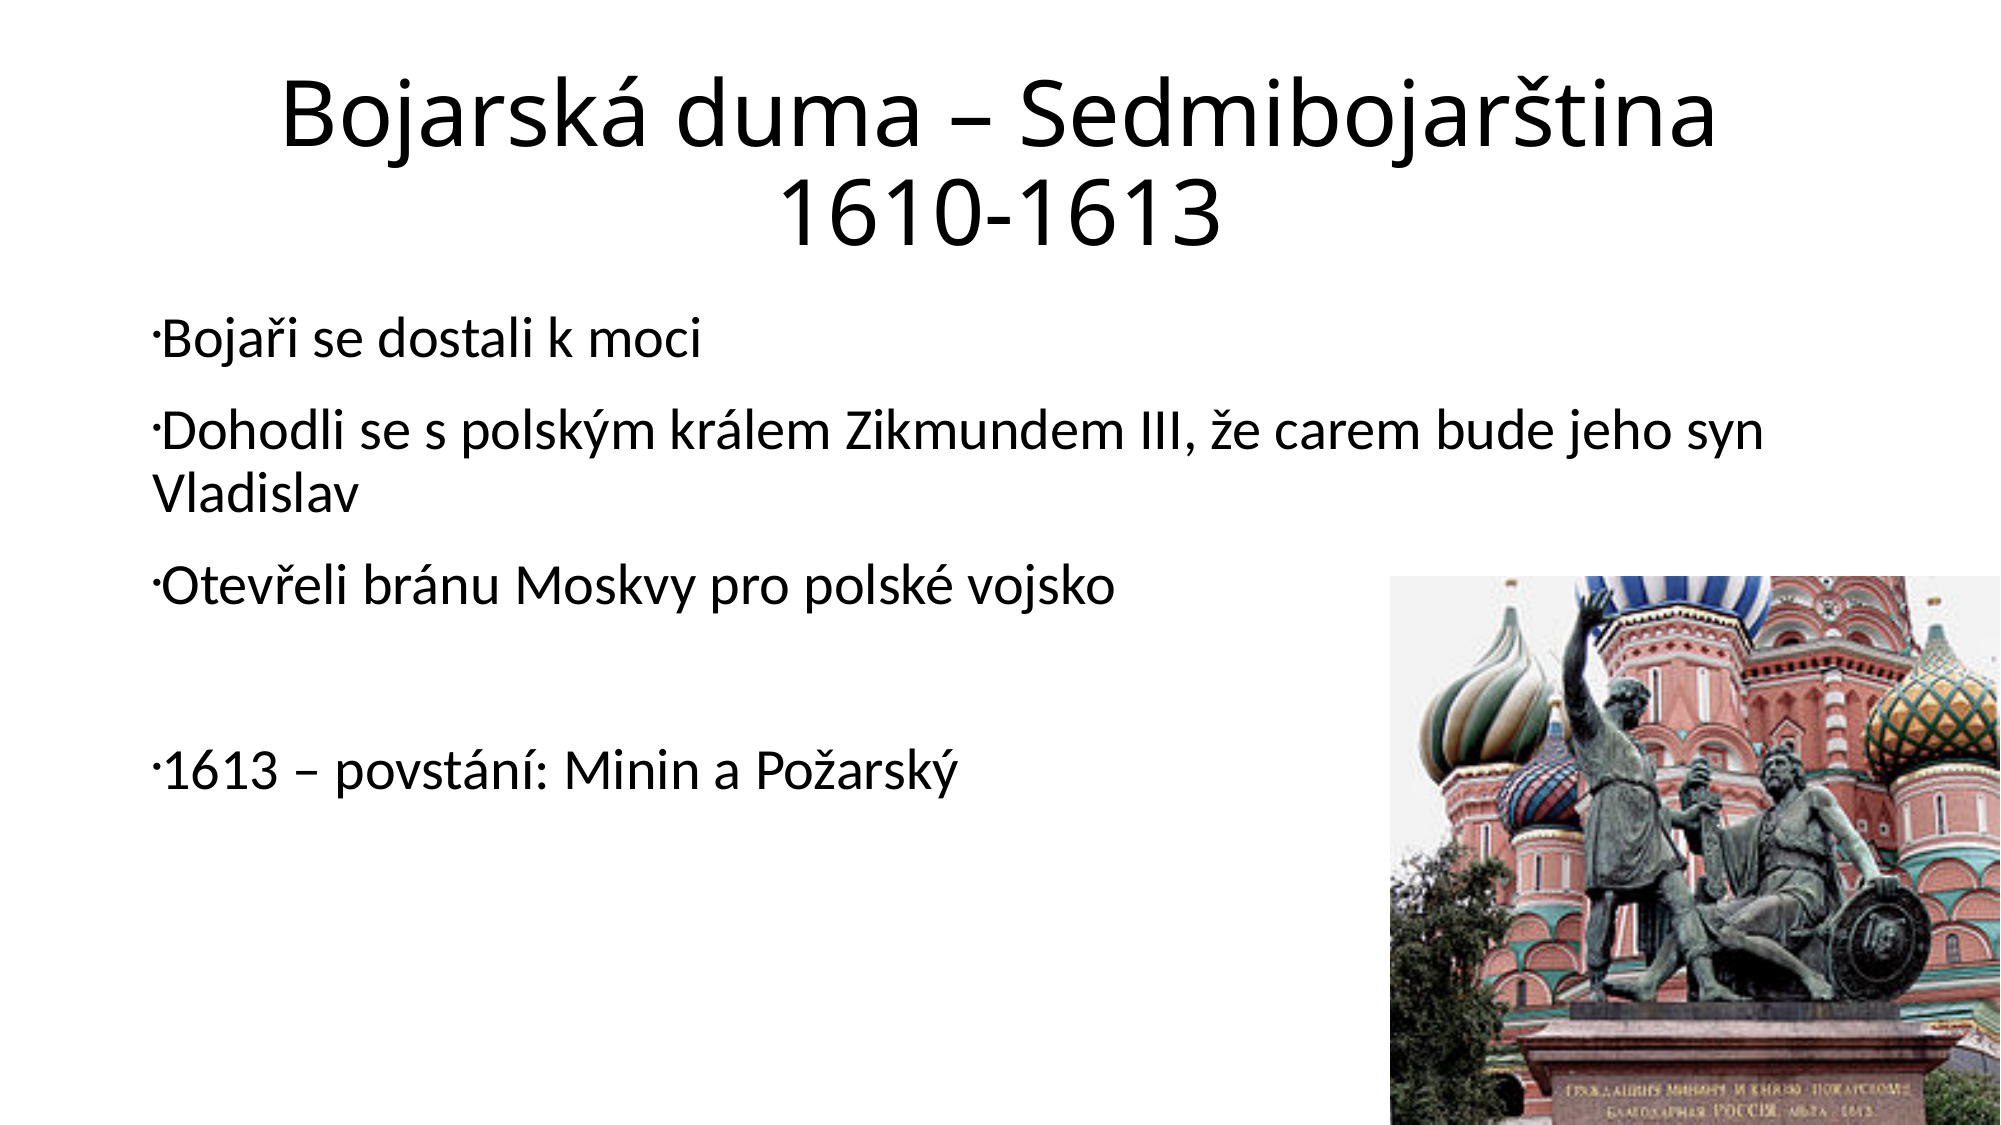

# Bojarská duma – Sedmibojarština 1610-1613
Bojaři se dostali k moci
Dohodli se s polským králem Zikmundem III, že carem bude jeho syn Vladislav
Otevřeli bránu Moskvy pro polské vojsko
1613 – povstání: Minin a Požarský